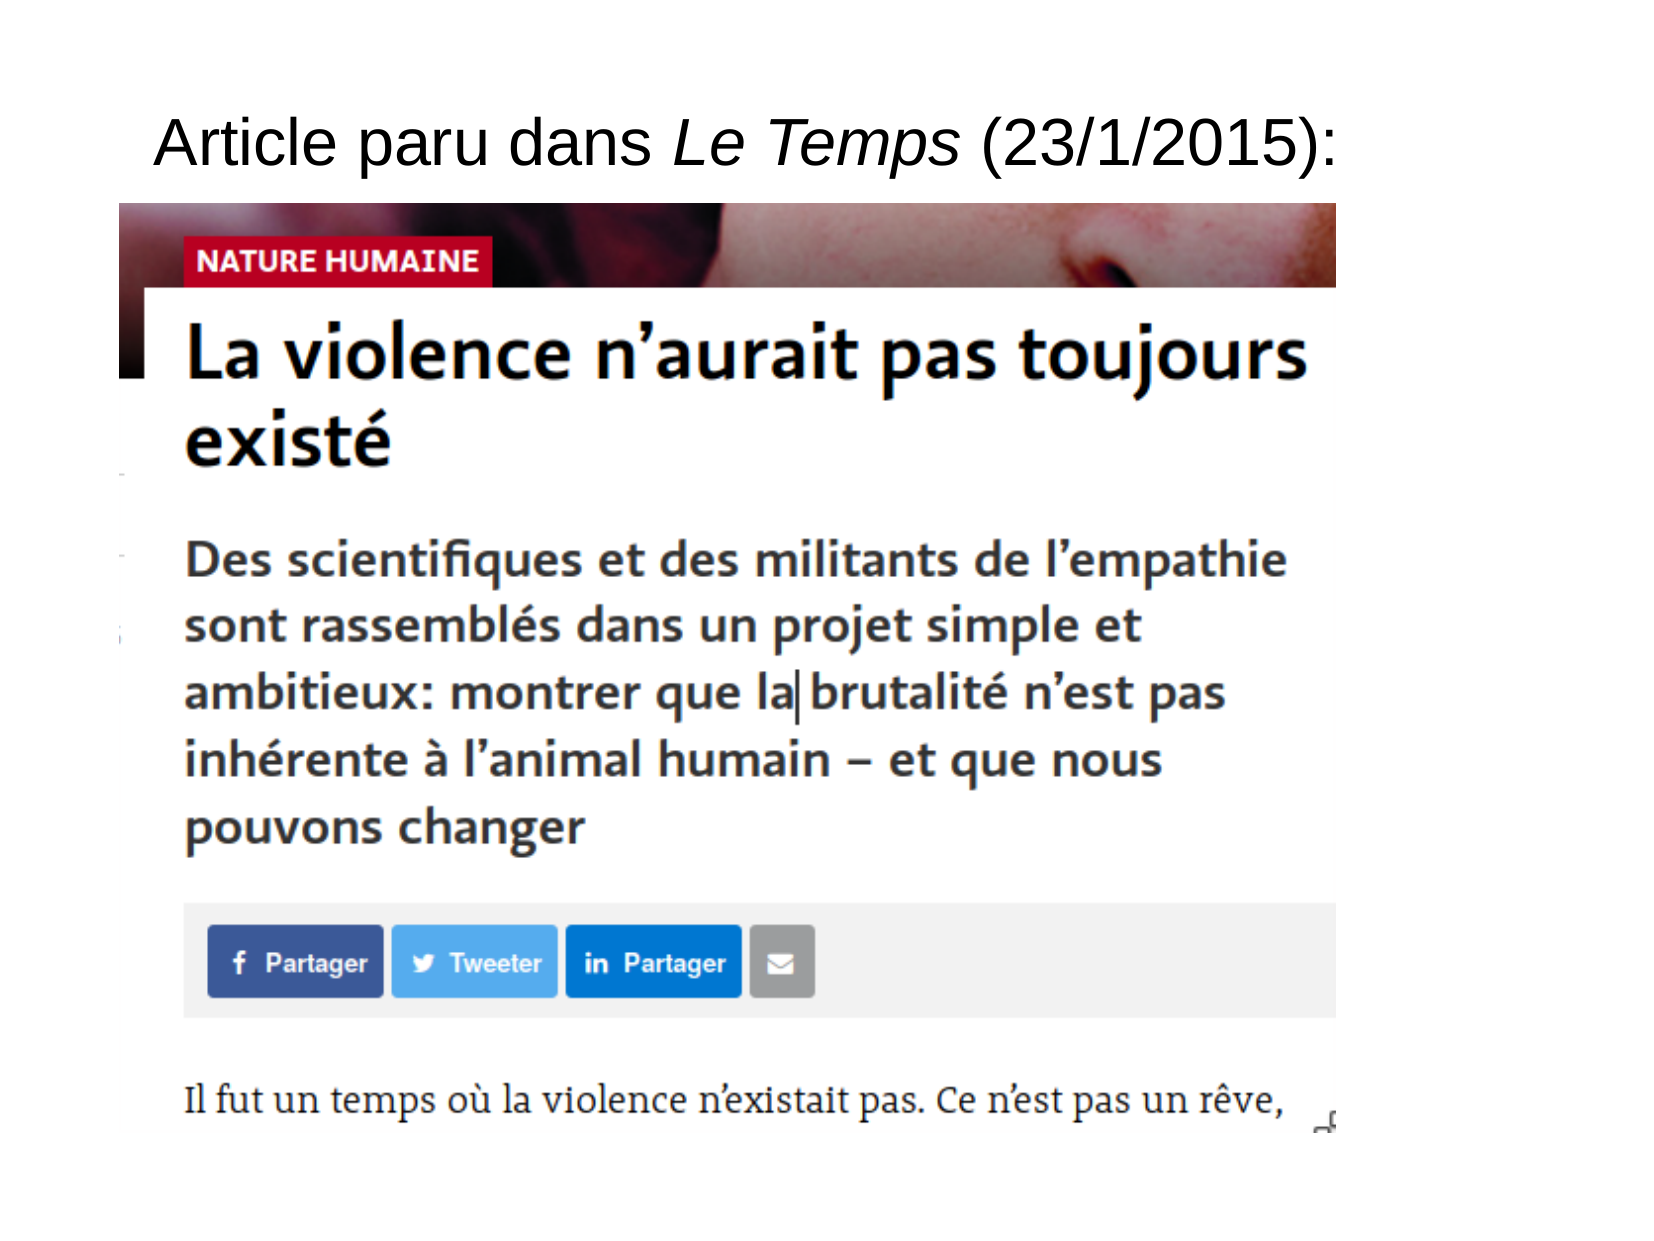

# Article paru dans Le Temps (23/1/2015):